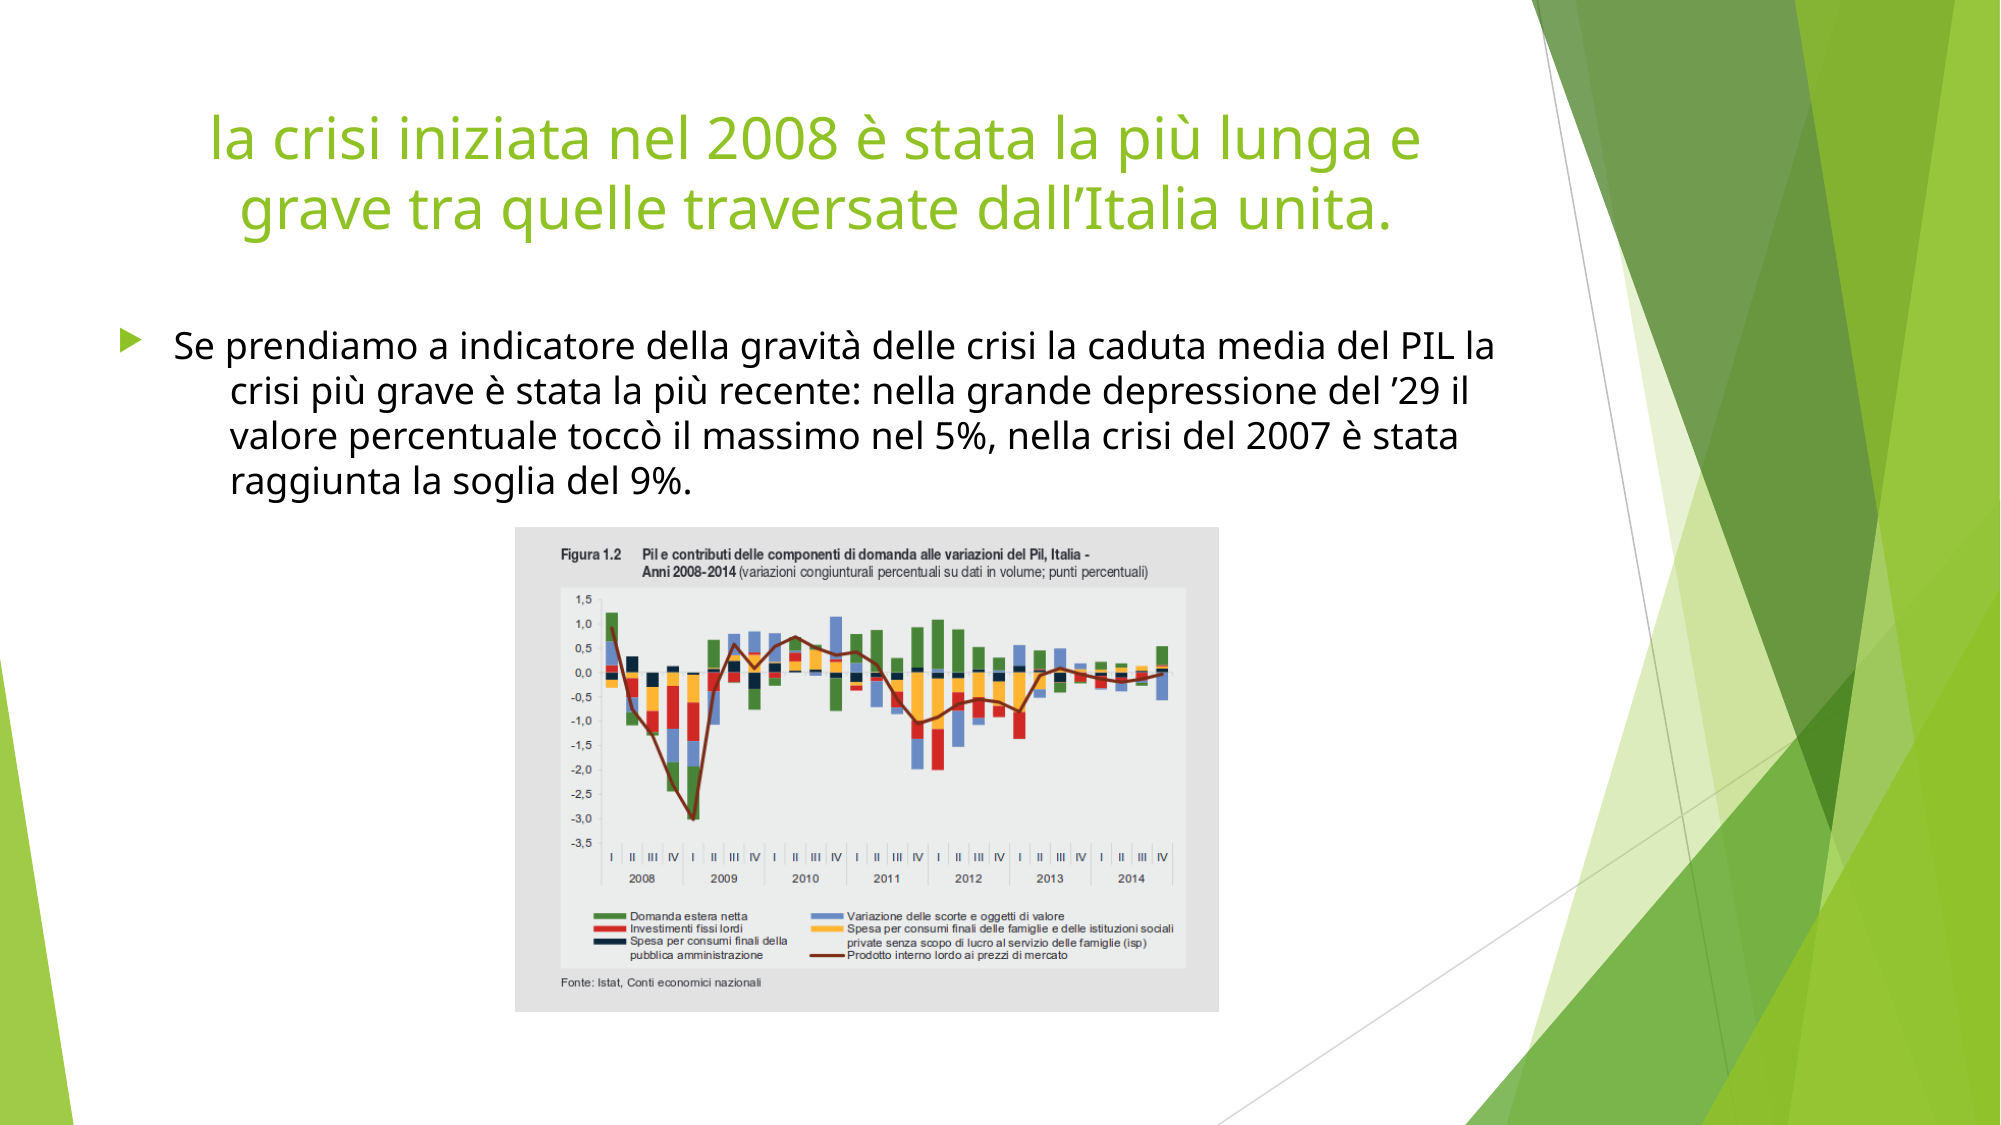

# la crisi iniziata nel 2008 è stata la più lunga e grave tra quelle traversate dall’Italia unita.
Se prendiamo a indicatore della gravità delle crisi la caduta media del PIL la crisi più grave è stata la più recente: nella grande depressione del ’29 il valore percentuale toccò il massimo nel 5%, nella crisi del 2007 è stata raggiunta la soglia del 9%.